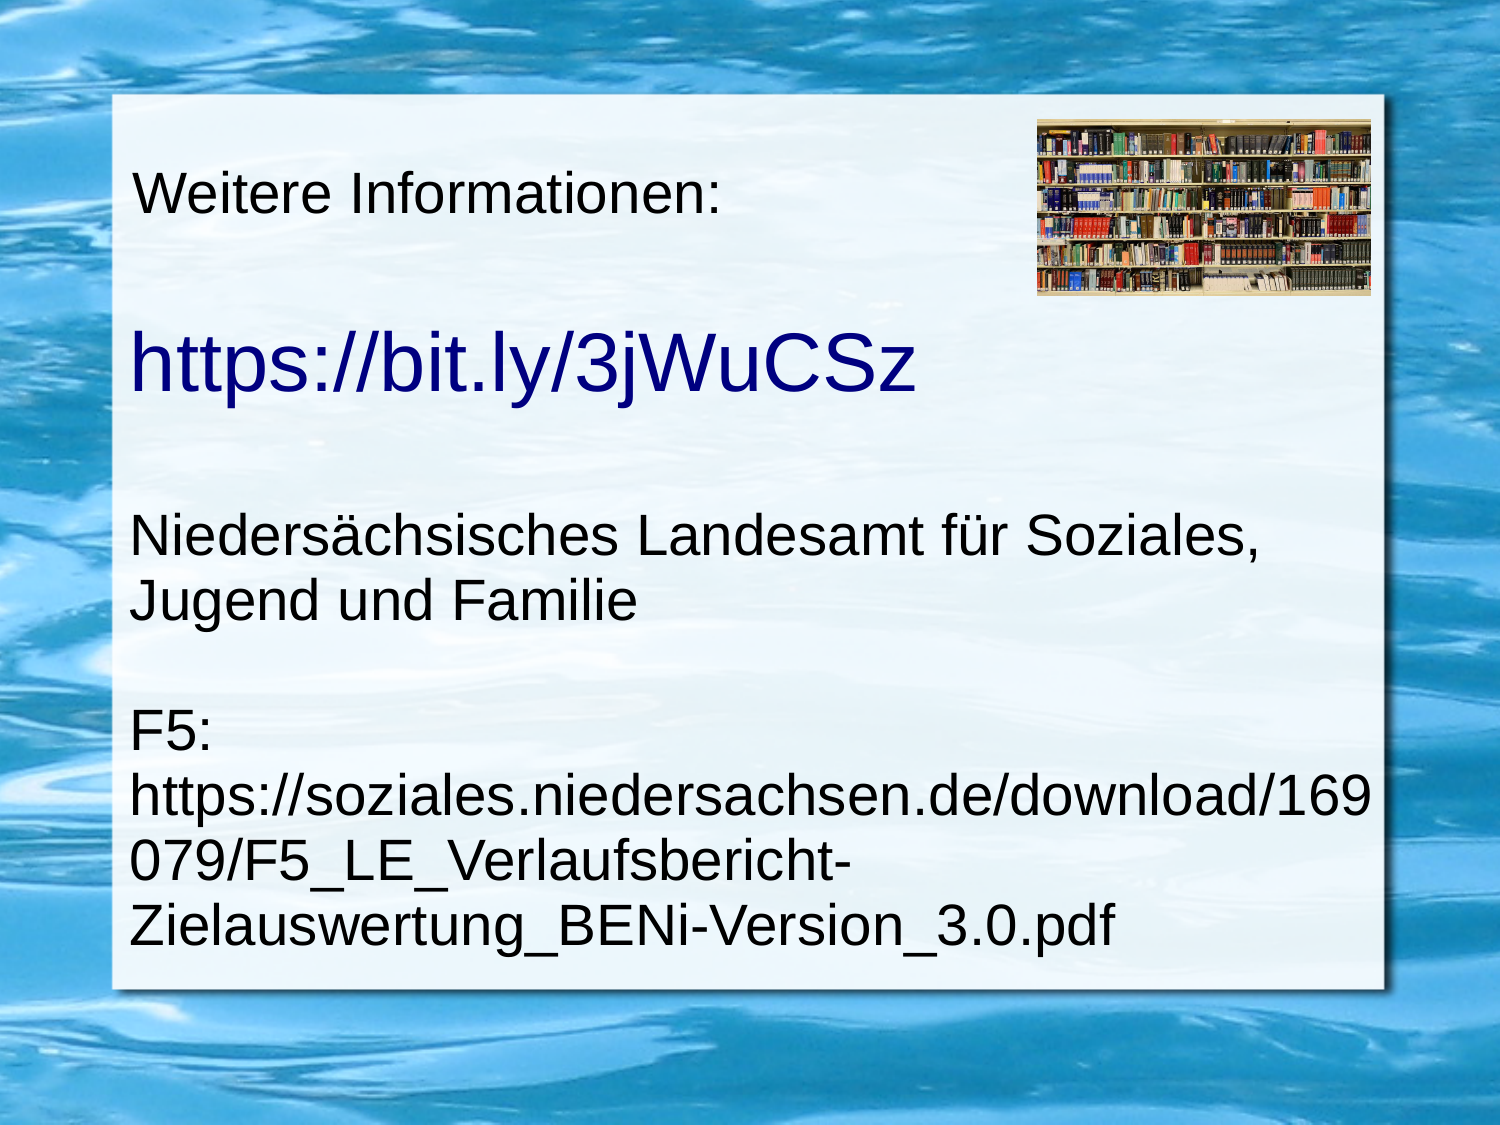

Weitere Informationen:
# https://bit.ly/3jWuCSz Niedersächsisches Landesamt für Soziales, Jugend und Familie F5: https://soziales.niedersachsen.de/download/169079/F5_LE_Verlaufsbericht-Zielauswertung_BENi-Version_3.0.pdf